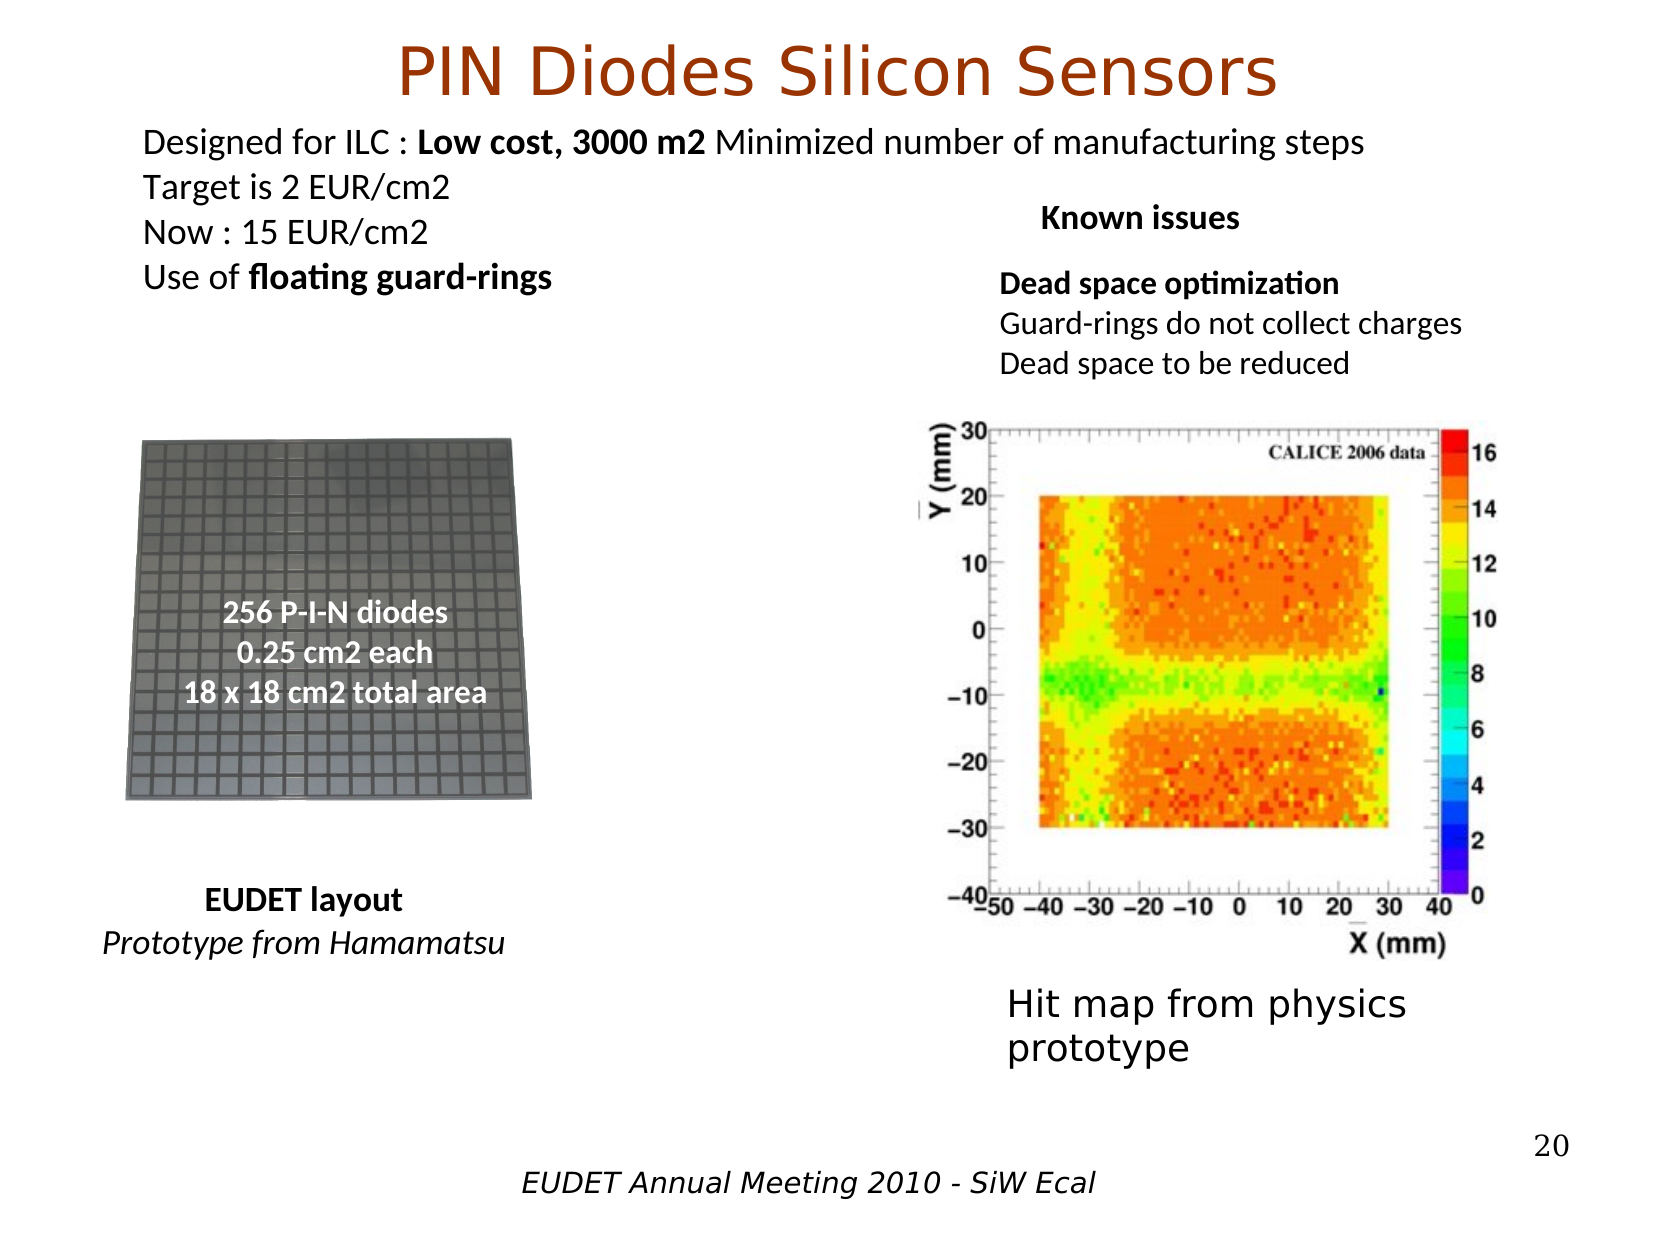

PIN Diodes Silicon Sensors
Designed for ILC : Low cost, 3000 m2 Minimized number of manufacturing steps
Target is 2 EUR/cm2
Now : 15 EUR/cm2
Use of floating guard-rings
Known issues
Dead space optimization
Guard-rings do not collect charges
Dead space to be reduced
256 P-I-N diodes
0.25 cm2 each
18 x 18 cm2 total area
EUDET layout
Prototype from Hamamatsu
Hit map from physics
prototype
20